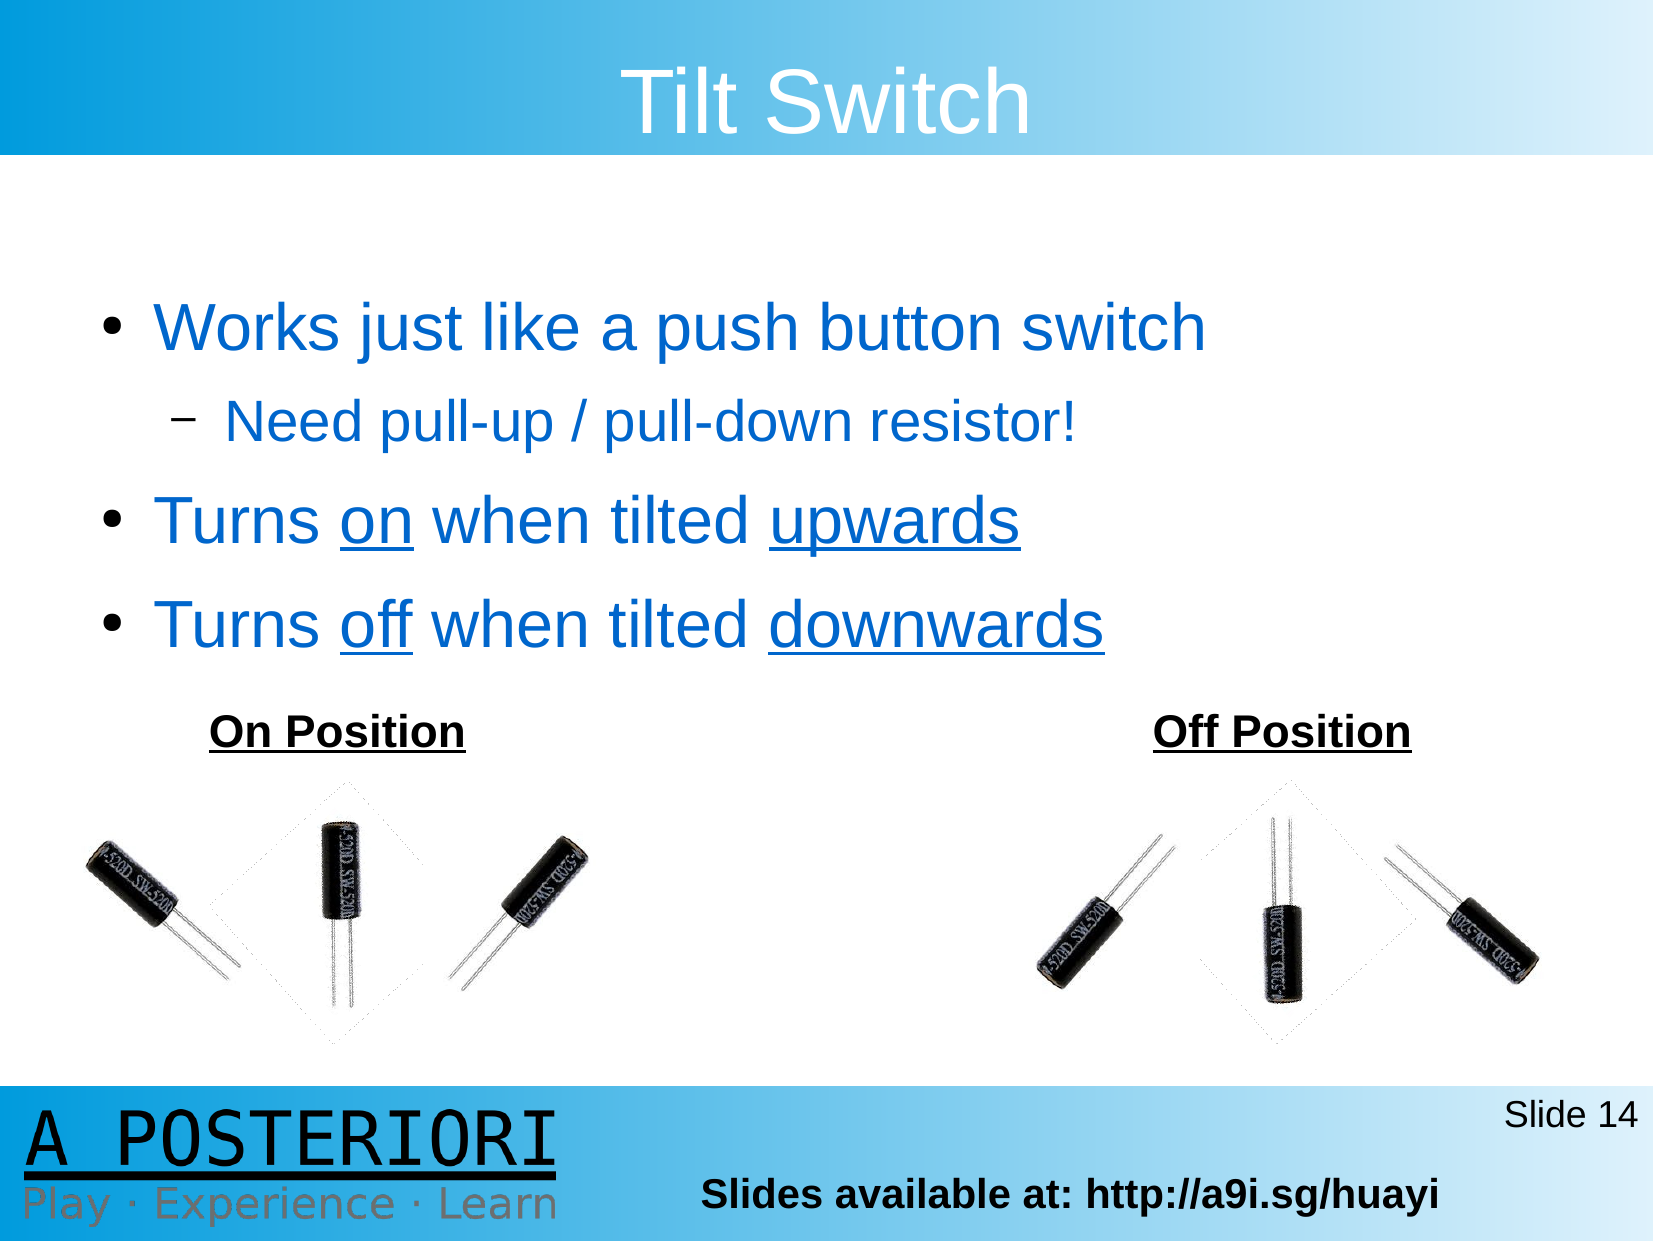

# Tilt Switch
Works just like a push button switch
Need pull-up / pull-down resistor!
Turns on when tilted upwards
Turns off when tilted downwards
On Position
Off Position